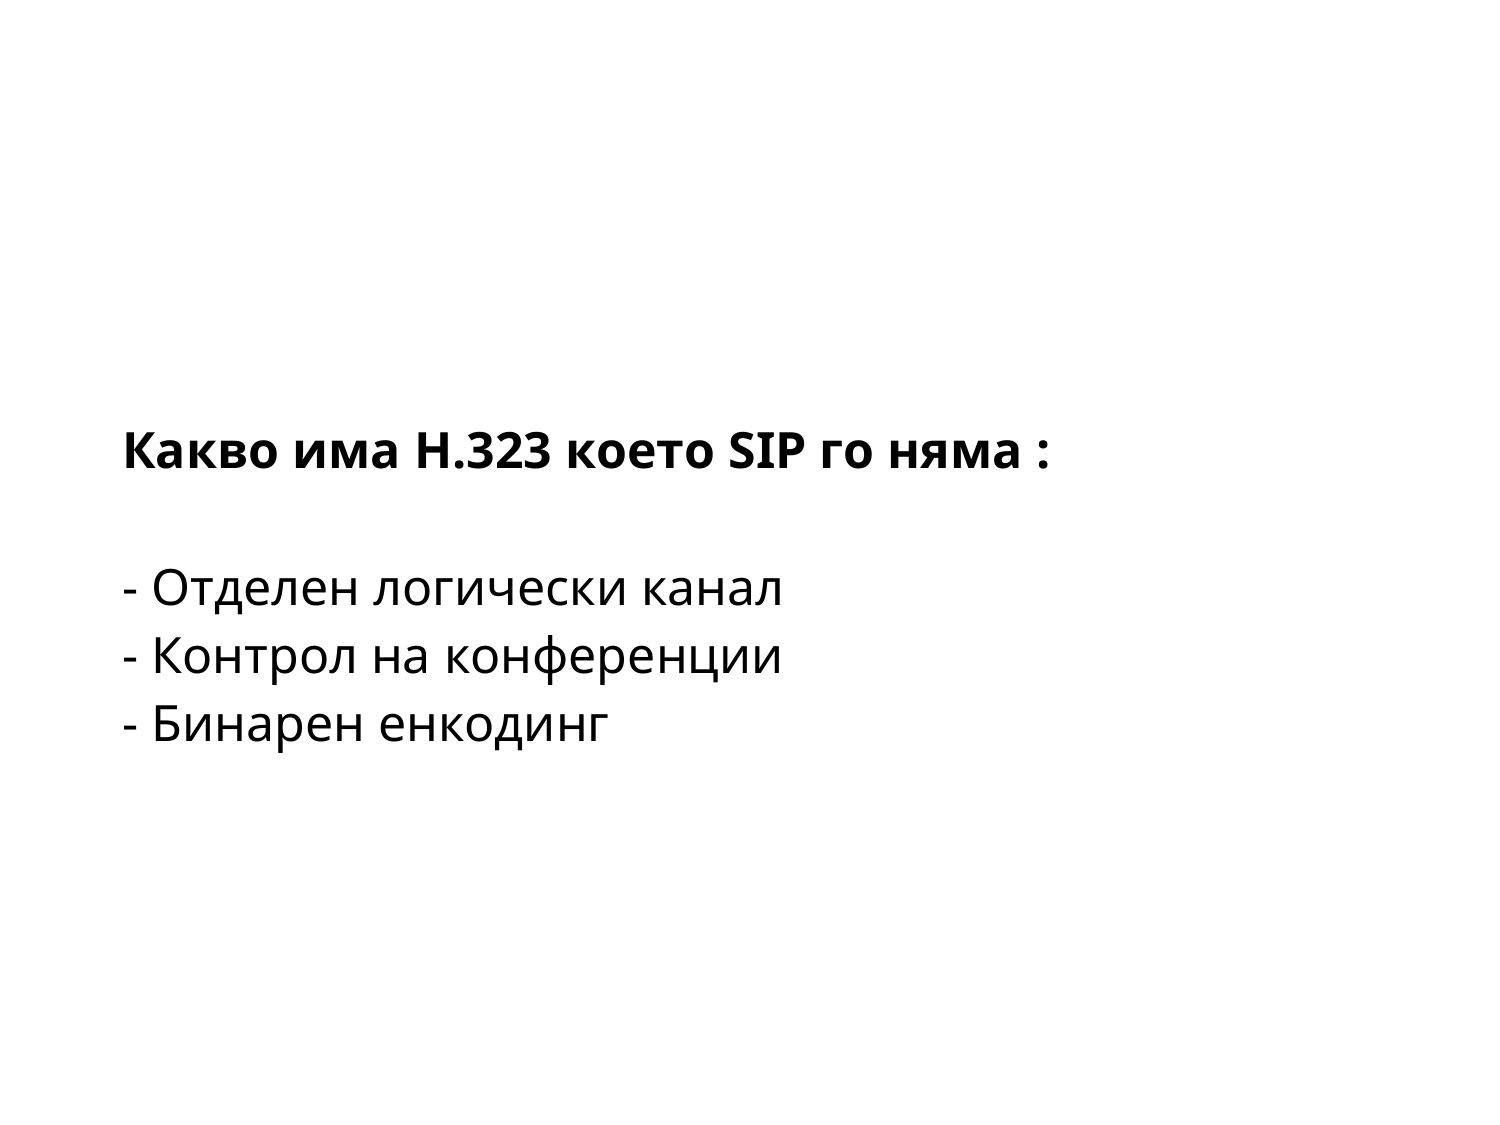

Какво има H.323 което SIP го няма :
- Отделен логически канал
- Контрол на конференции
- Бинарен енкодинг